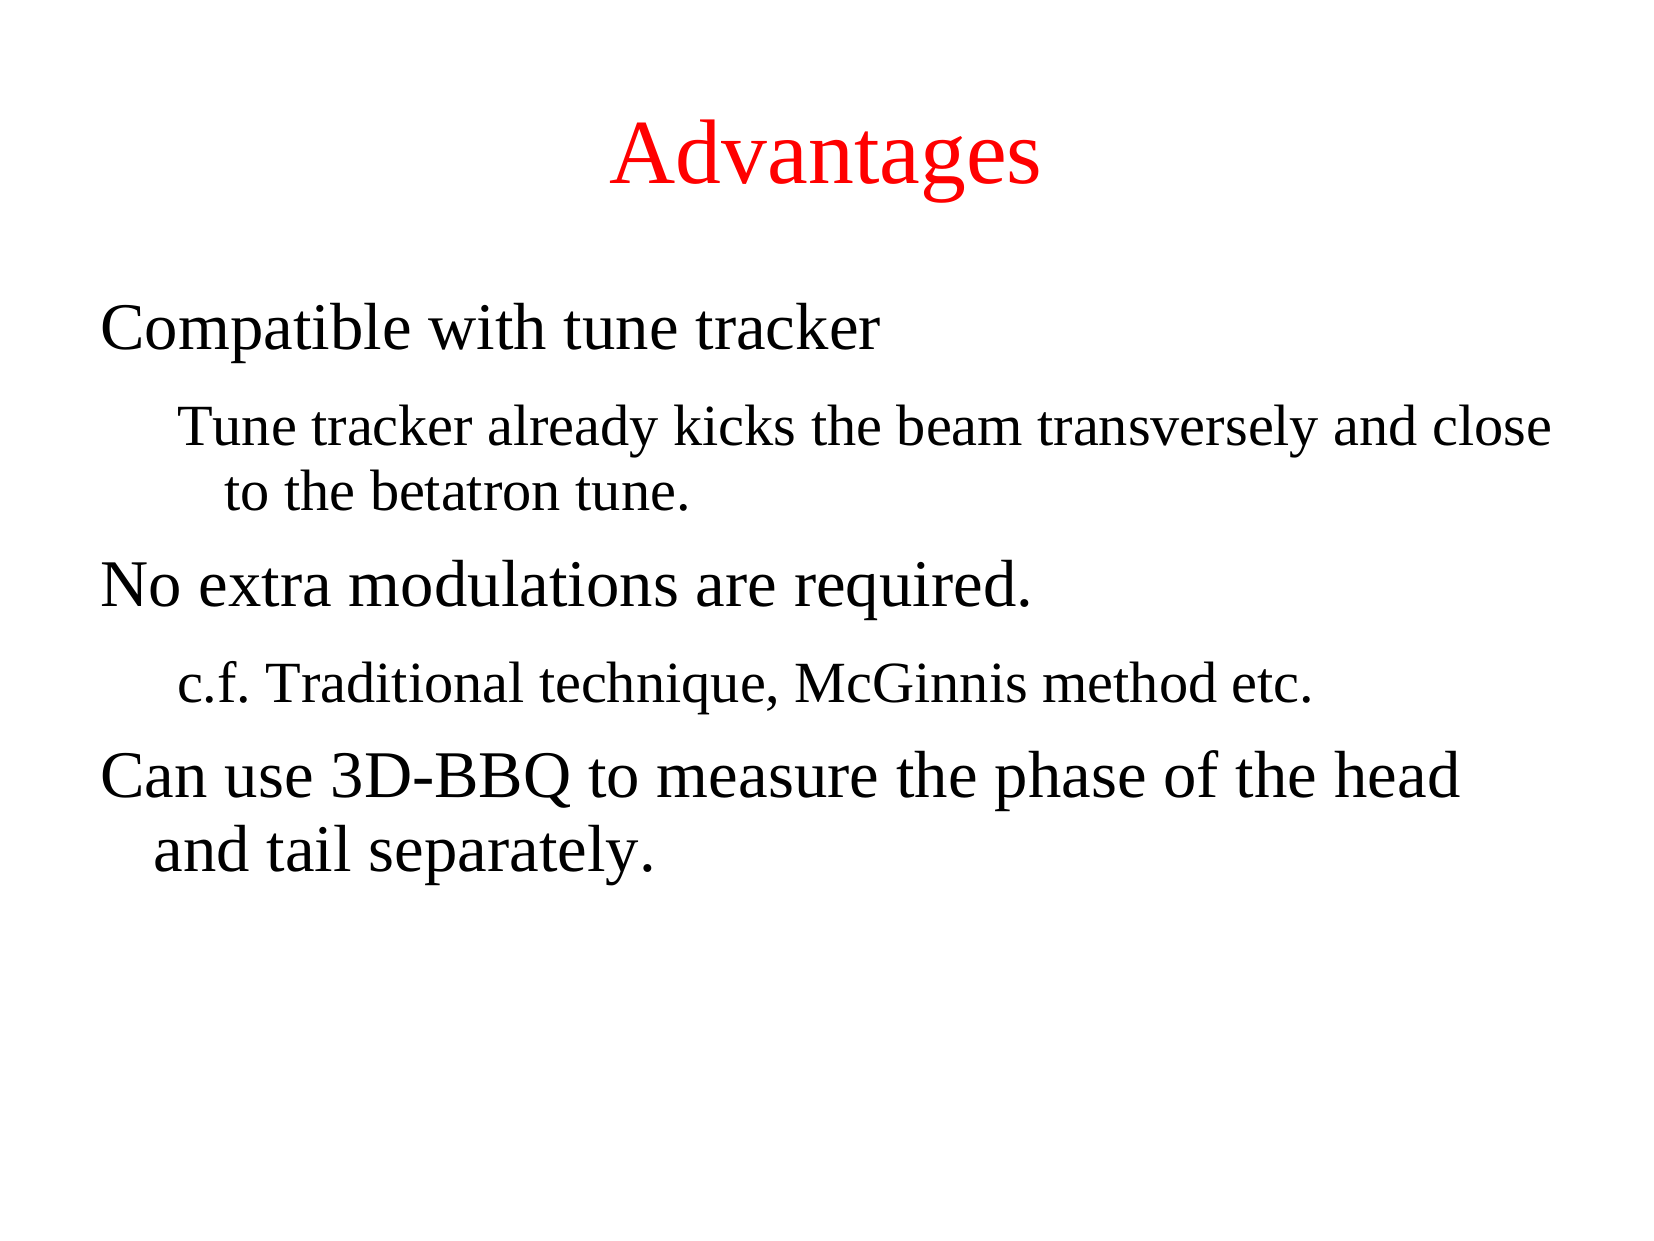

# Advantages
Compatible with tune tracker
Tune tracker already kicks the beam transversely and close to the betatron tune.
No extra modulations are required.
c.f. Traditional technique, McGinnis method etc.
Can use 3D-BBQ to measure the phase of the head and tail separately.